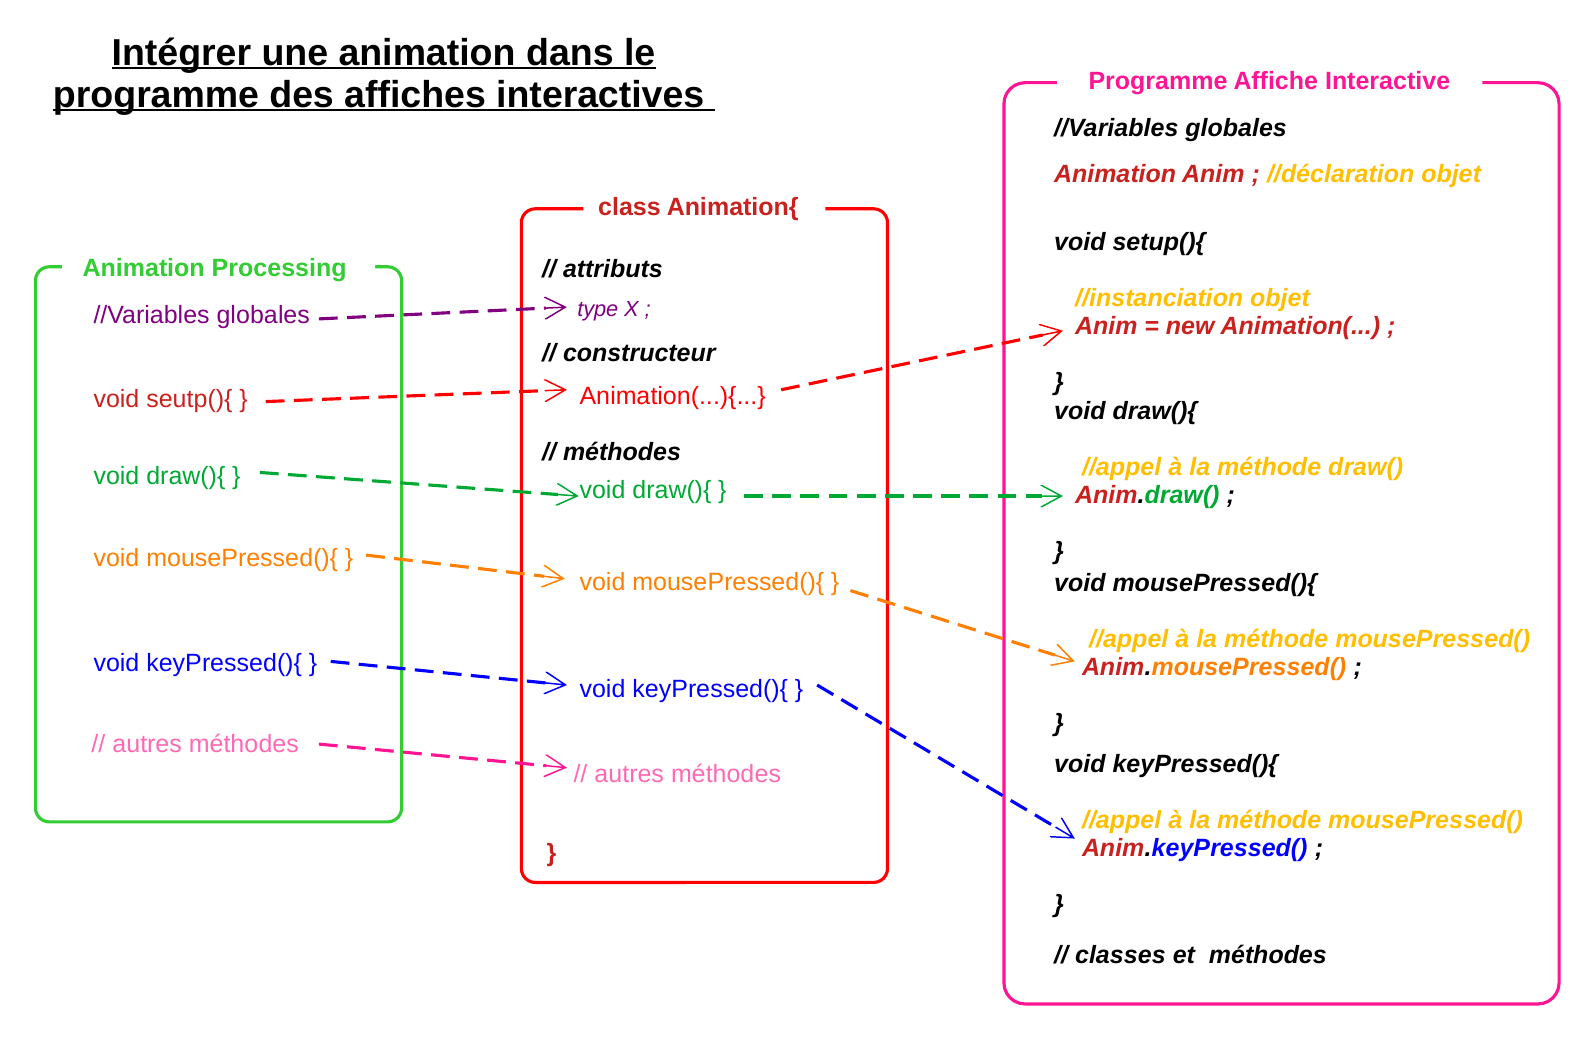

Intégrer une animation dans le programme des affiches interactives
Programme Affiche Interactive
//Variables globales
Animation Anim ; //déclaration objet
void setup(){
 //instanciation objet
 Anim = new Animation(...) ;
}
void draw(){
 //appel à la méthode draw()
 Anim.draw() ;
}
void mousePressed(){
 //appel à la méthode mousePressed()
 Anim.mousePressed() ;
}
void keyPressed(){
 //appel à la méthode mousePressed()
 Anim.keyPressed() ;
}
// classes et méthodes
class Animation{
// attributs
type X ;
// constructeur
Animation(...){...}
// méthodes
void draw(){ }
void mousePressed(){ }
void keyPressed(){ }
// autres méthodes
}
Animation Processing
//Variables globales
void seutp(){ }
void draw(){ }
void mousePressed(){ }
void keyPressed(){ }
// autres méthodes